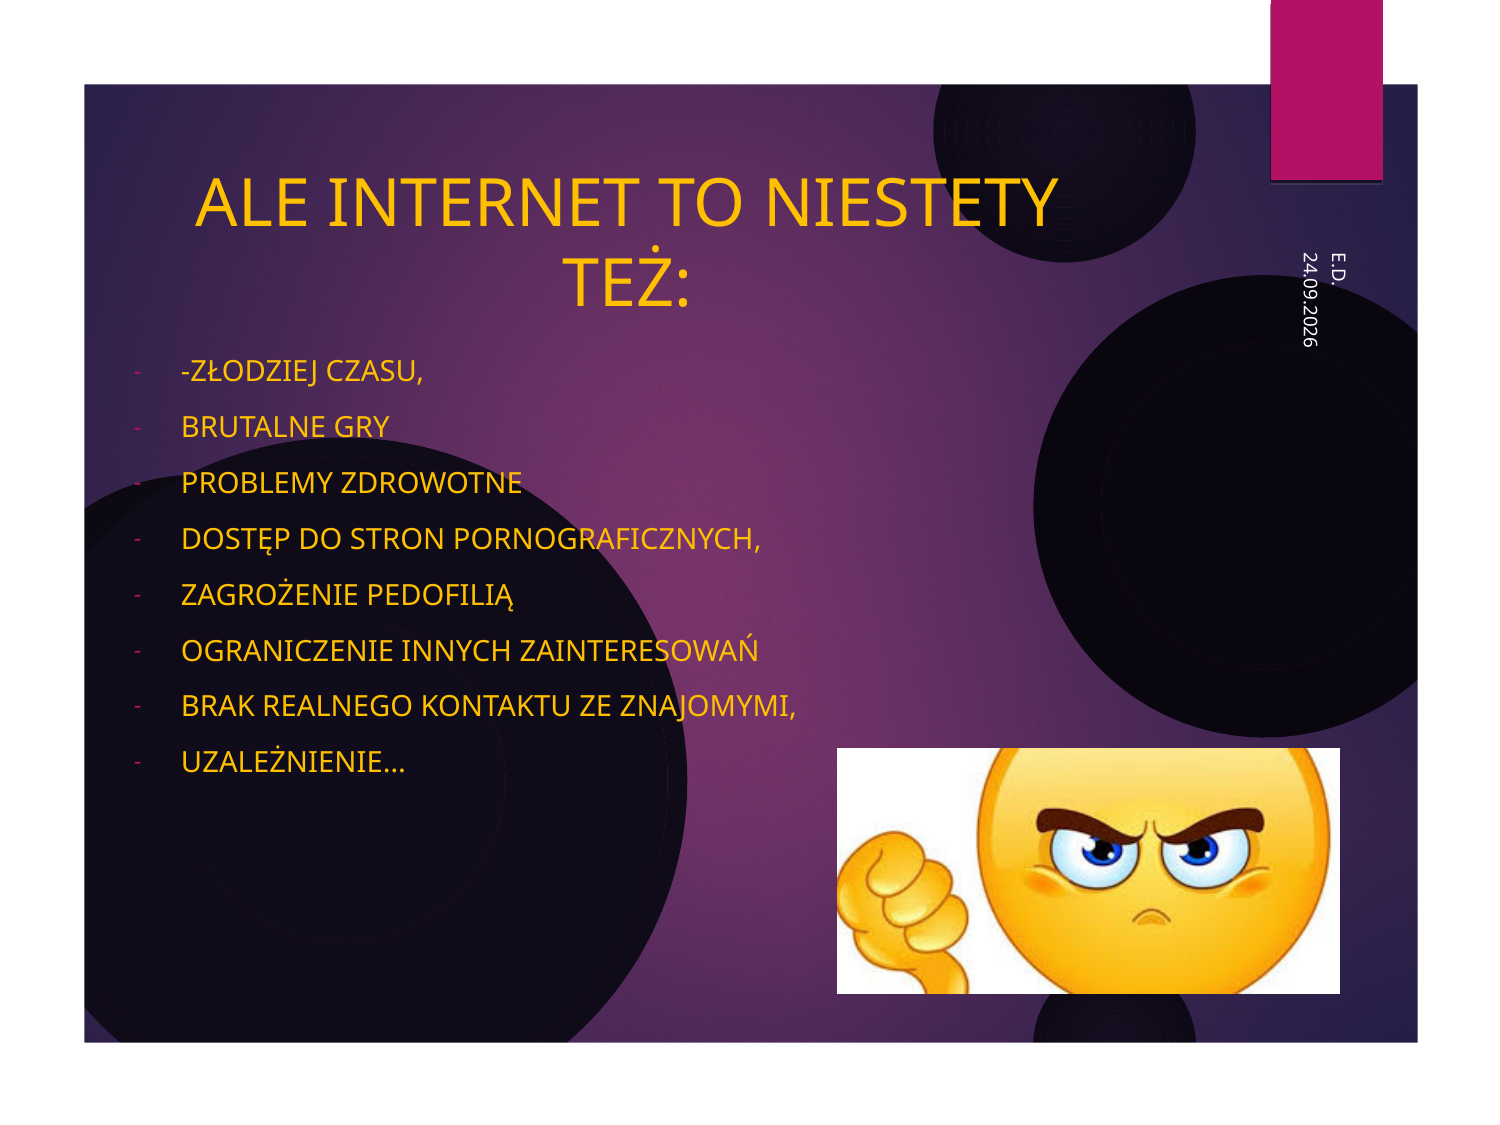

# ALE INTERNET TO NIESTETY TEŻ:
-ZŁODZIEJ CZASU,
BRUTALNE GRY
PROBLEMY ZDROWOTNE
DOSTĘP DO STRON PORNOGRAFICZNYCH,
ZAGROŻENIE PEDOFILIĄ
OGRANICZENIE INNYCH ZAINTERESOWAŃ
BRAK REALNEGO KONTAKTU ZE ZNAJOMYMI,
UZALEŻNIENIE…
E.D.